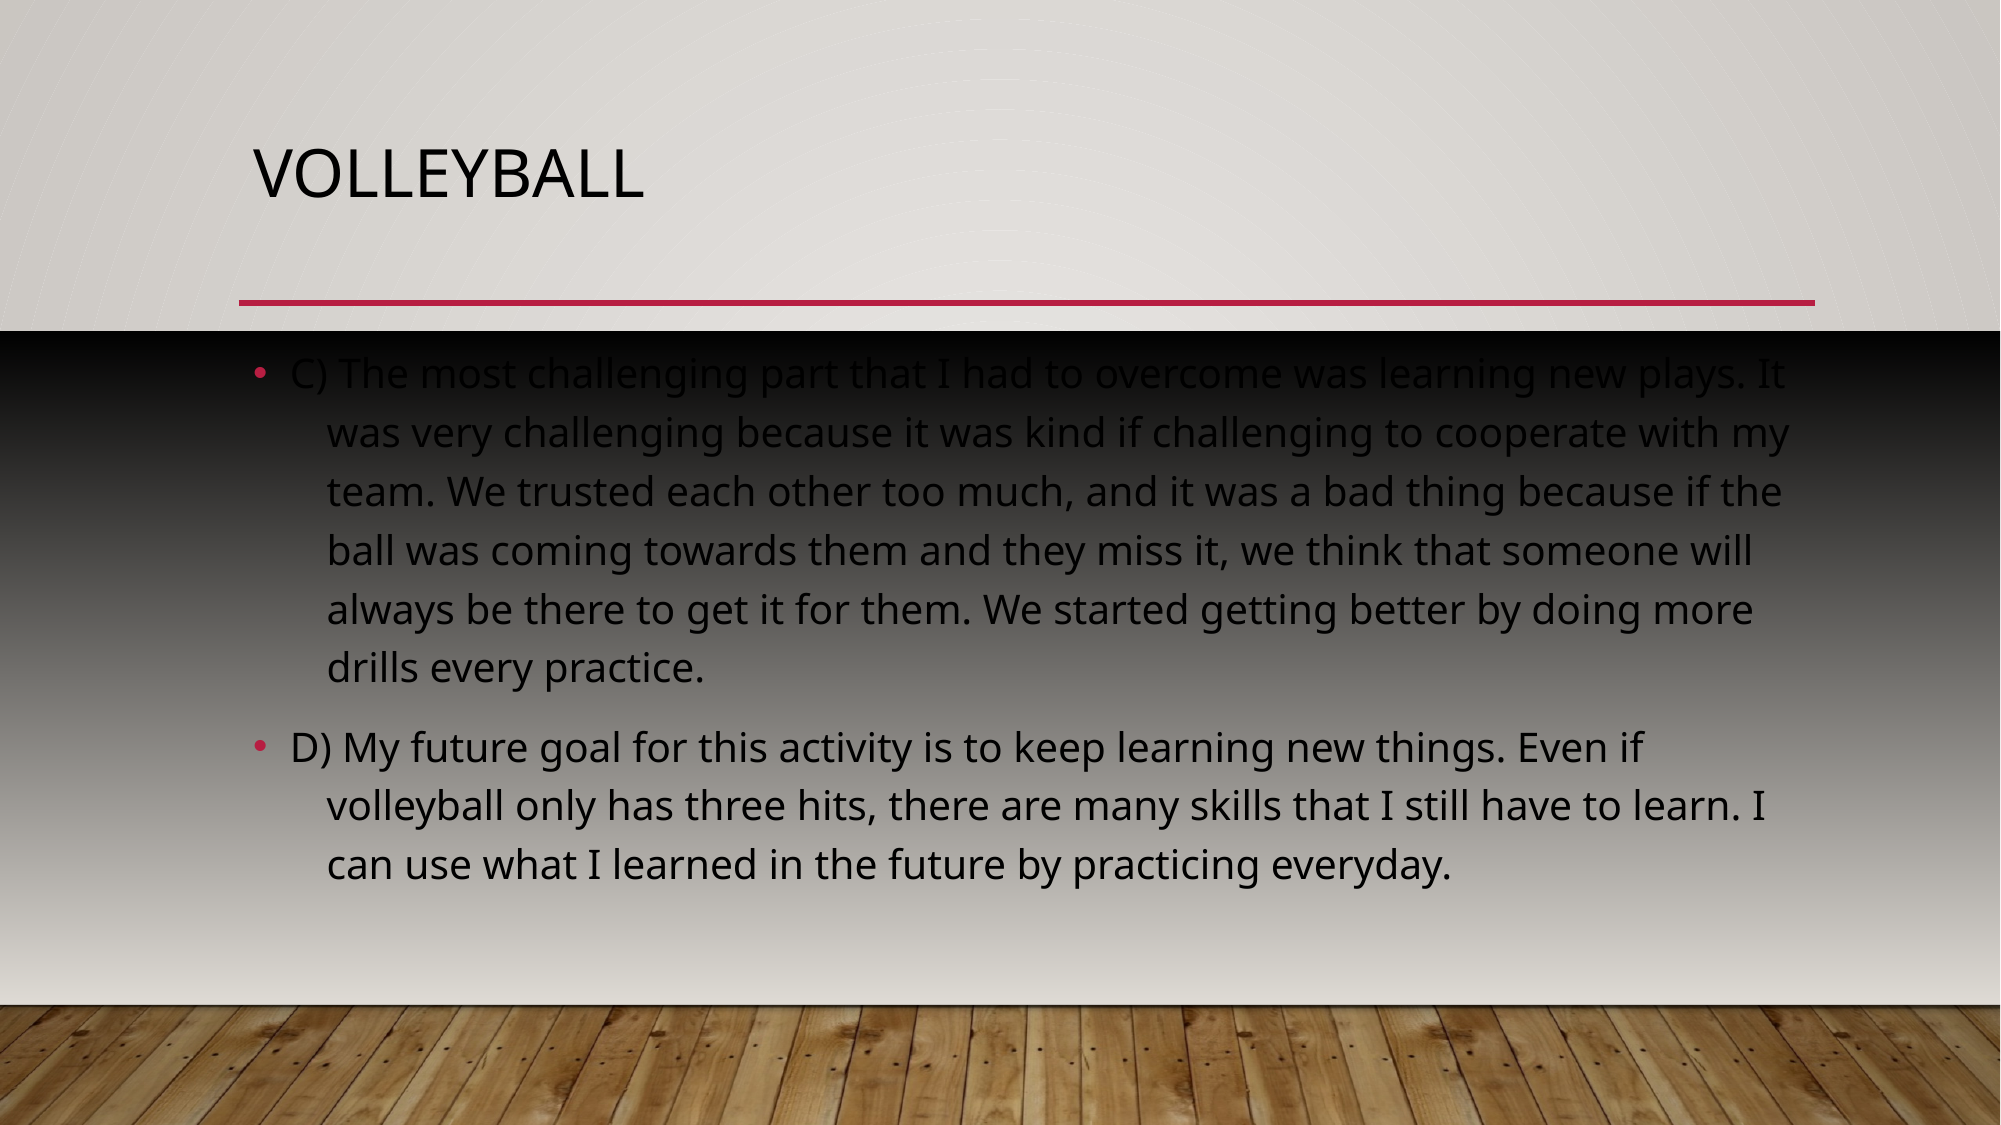

# Volleyball
C) The most challenging part that I had to overcome was learning new plays. It was very challenging because it was kind if challenging to cooperate with my team. We trusted each other too much, and it was a bad thing because if the ball was coming towards them and they miss it, we think that someone will always be there to get it for them. We started getting better by doing more drills every practice.
D) My future goal for this activity is to keep learning new things. Even if volleyball only has three hits, there are many skills that I still have to learn. I can use what I learned in the future by practicing everyday.